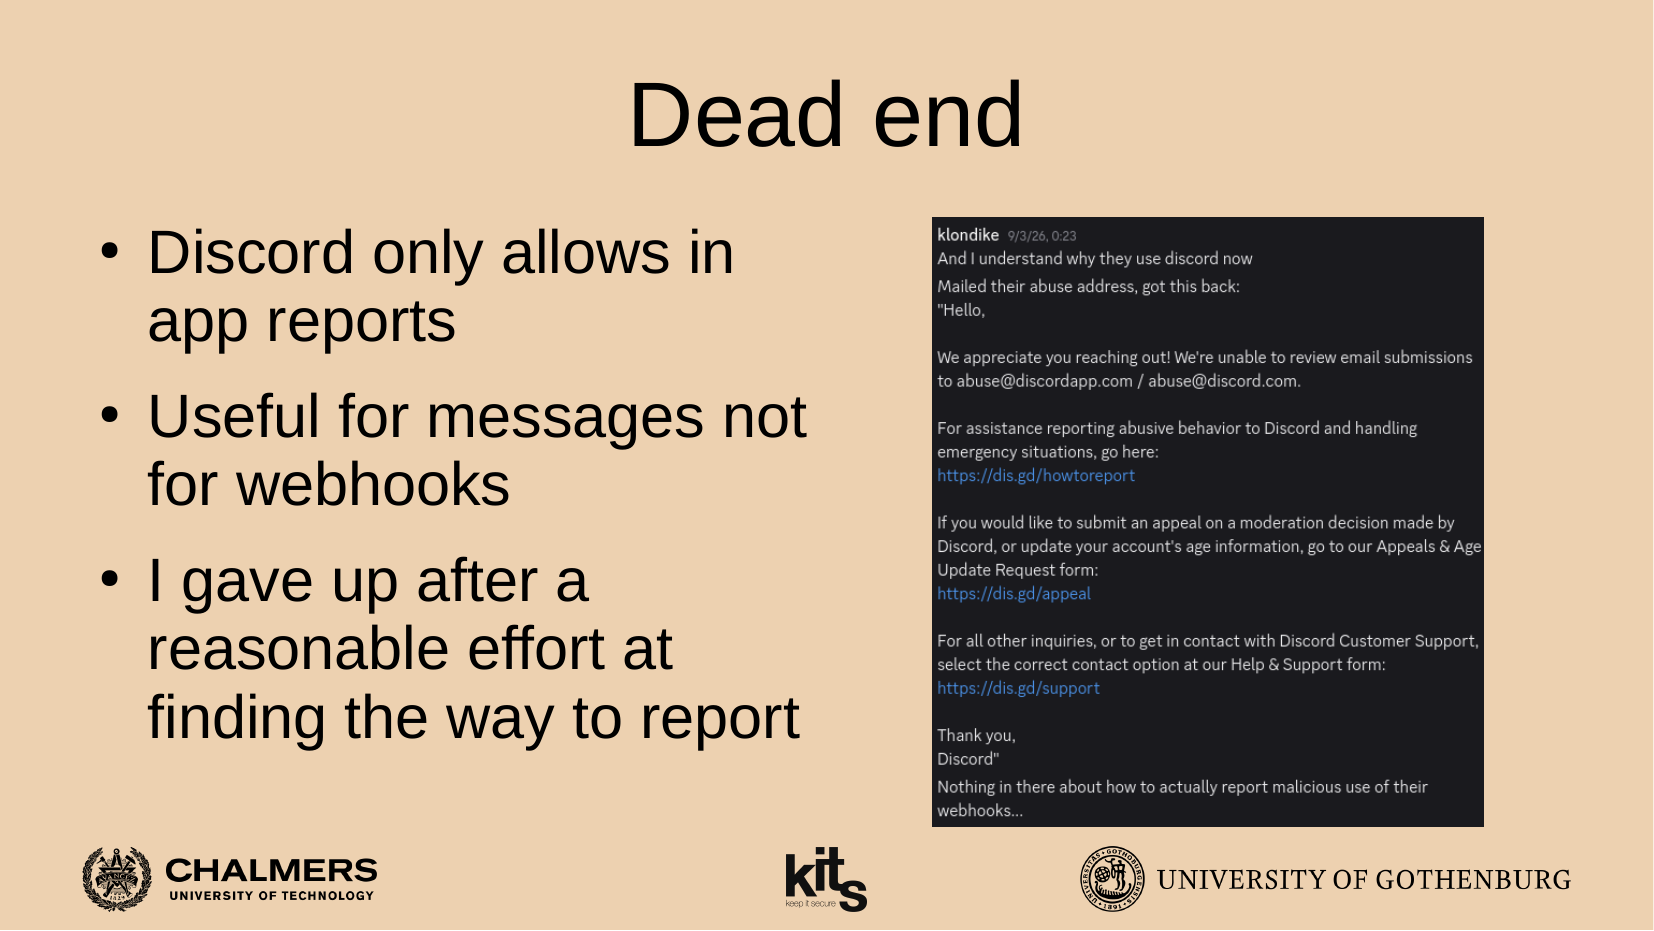

# Dead end
Discord only allows in app reports
Useful for messages not for webhooks
I gave up after a reasonable effort at finding the way to report